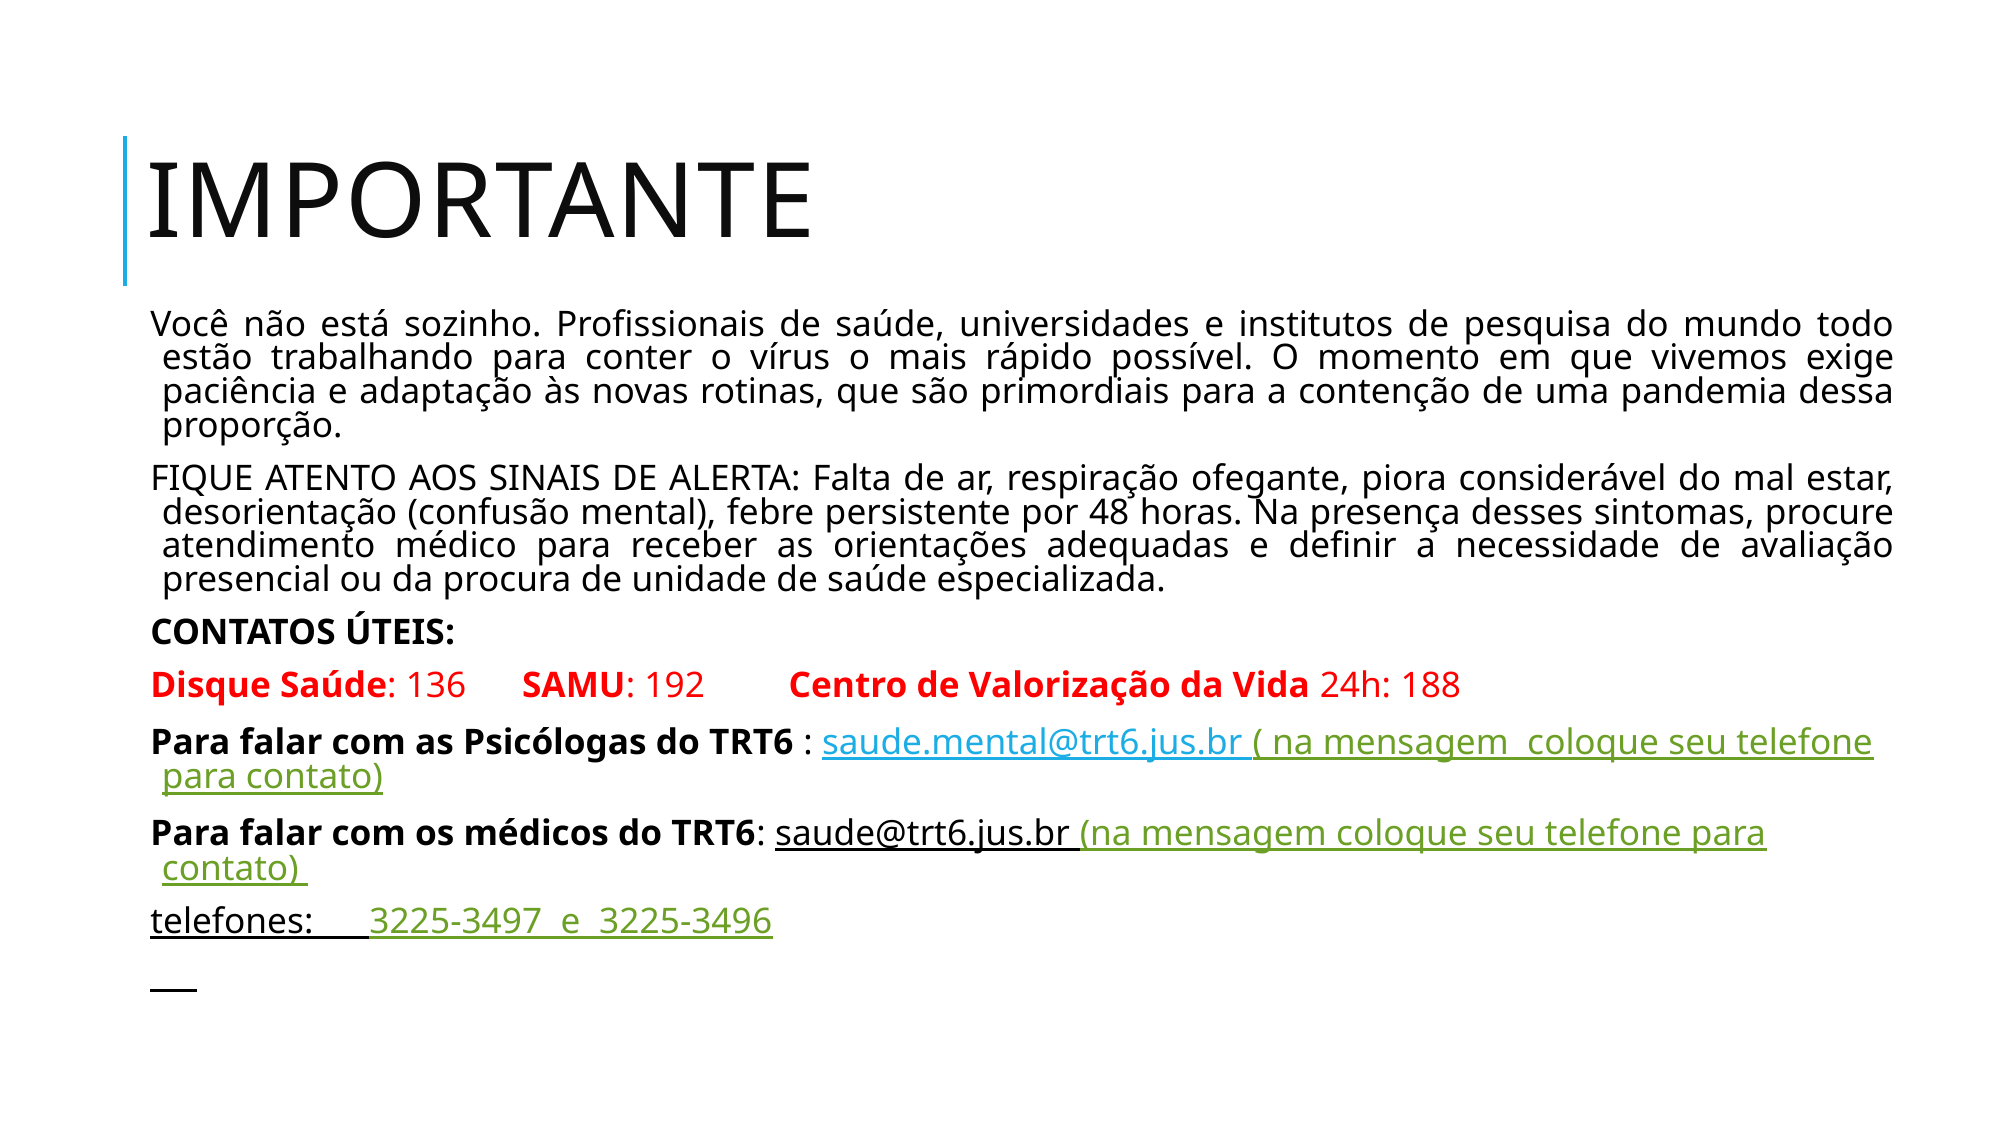

# IMPORTANTE
Você não está sozinho. Profissionais de saúde, universidades e institutos de pesquisa do mundo todo estão trabalhando para conter o vírus o mais rápido possível. O momento em que vivemos exige paciência e adaptação às novas rotinas, que são primordiais para a contenção de uma pandemia dessa proporção.
FIQUE ATENTO AOS SINAIS DE ALERTA: Falta de ar, respiração ofegante, piora considerável do mal estar, desorientação (confusão mental), febre persistente por 48 horas. Na presença desses sintomas, procure atendimento médico para receber as orientações adequadas e definir a necessidade de avaliação presencial ou da procura de unidade de saúde especializada.
CONTATOS ÚTEIS:
Disque Saúde: 136      SAMU: 192      Centro de Valorização da Vida 24h: 188
Para falar com as Psicólogas do TRT6 : saude.mental@trt6.jus.br ( na mensagem coloque seu telefone para contato)
Para falar com os médicos do TRT6: saude@trt6.jus.br (na mensagem coloque seu telefone para contato)
telefones: 3225-3497 e 3225-3496